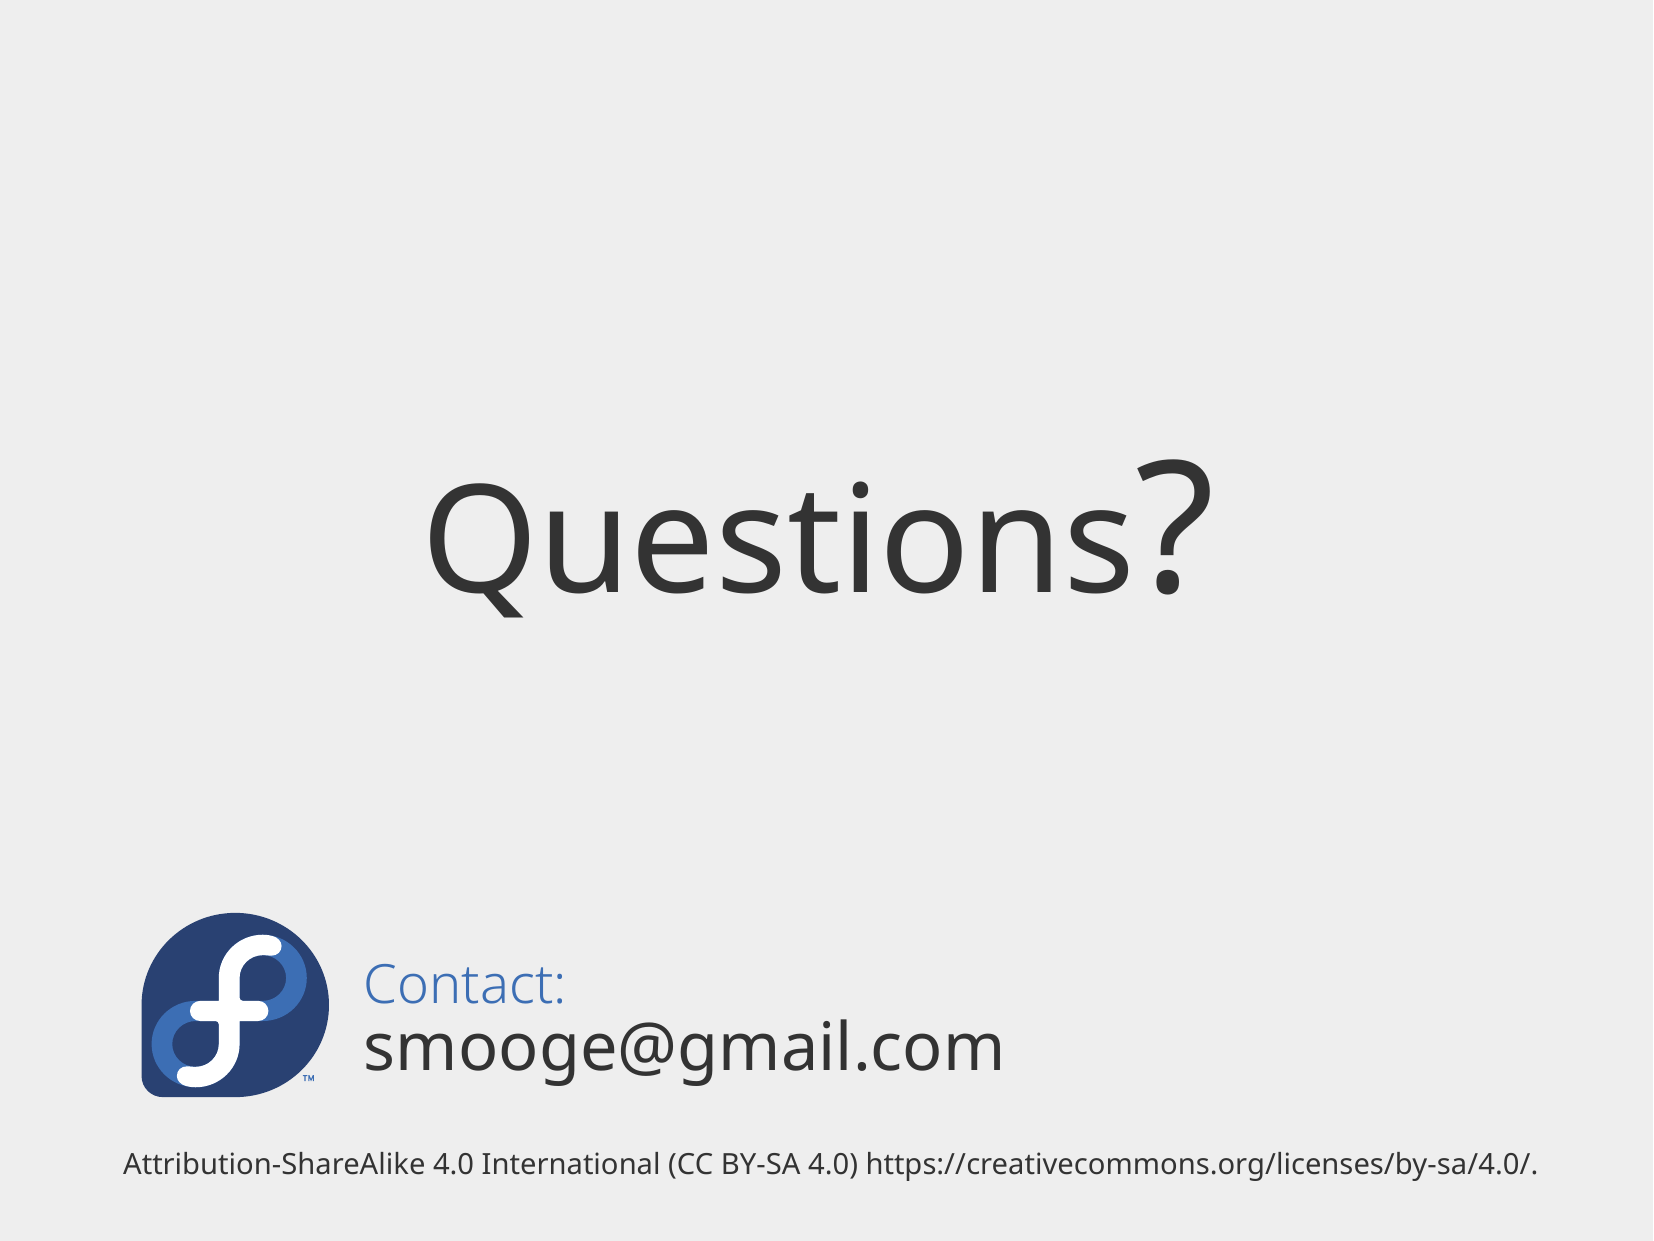

# Questions?
Contact:
smooge@gmail.com
Attribution-ShareAlike 4.0 International (CC BY-SA 4.0) https://creativecommons.org/licenses/by-sa/4.0/.